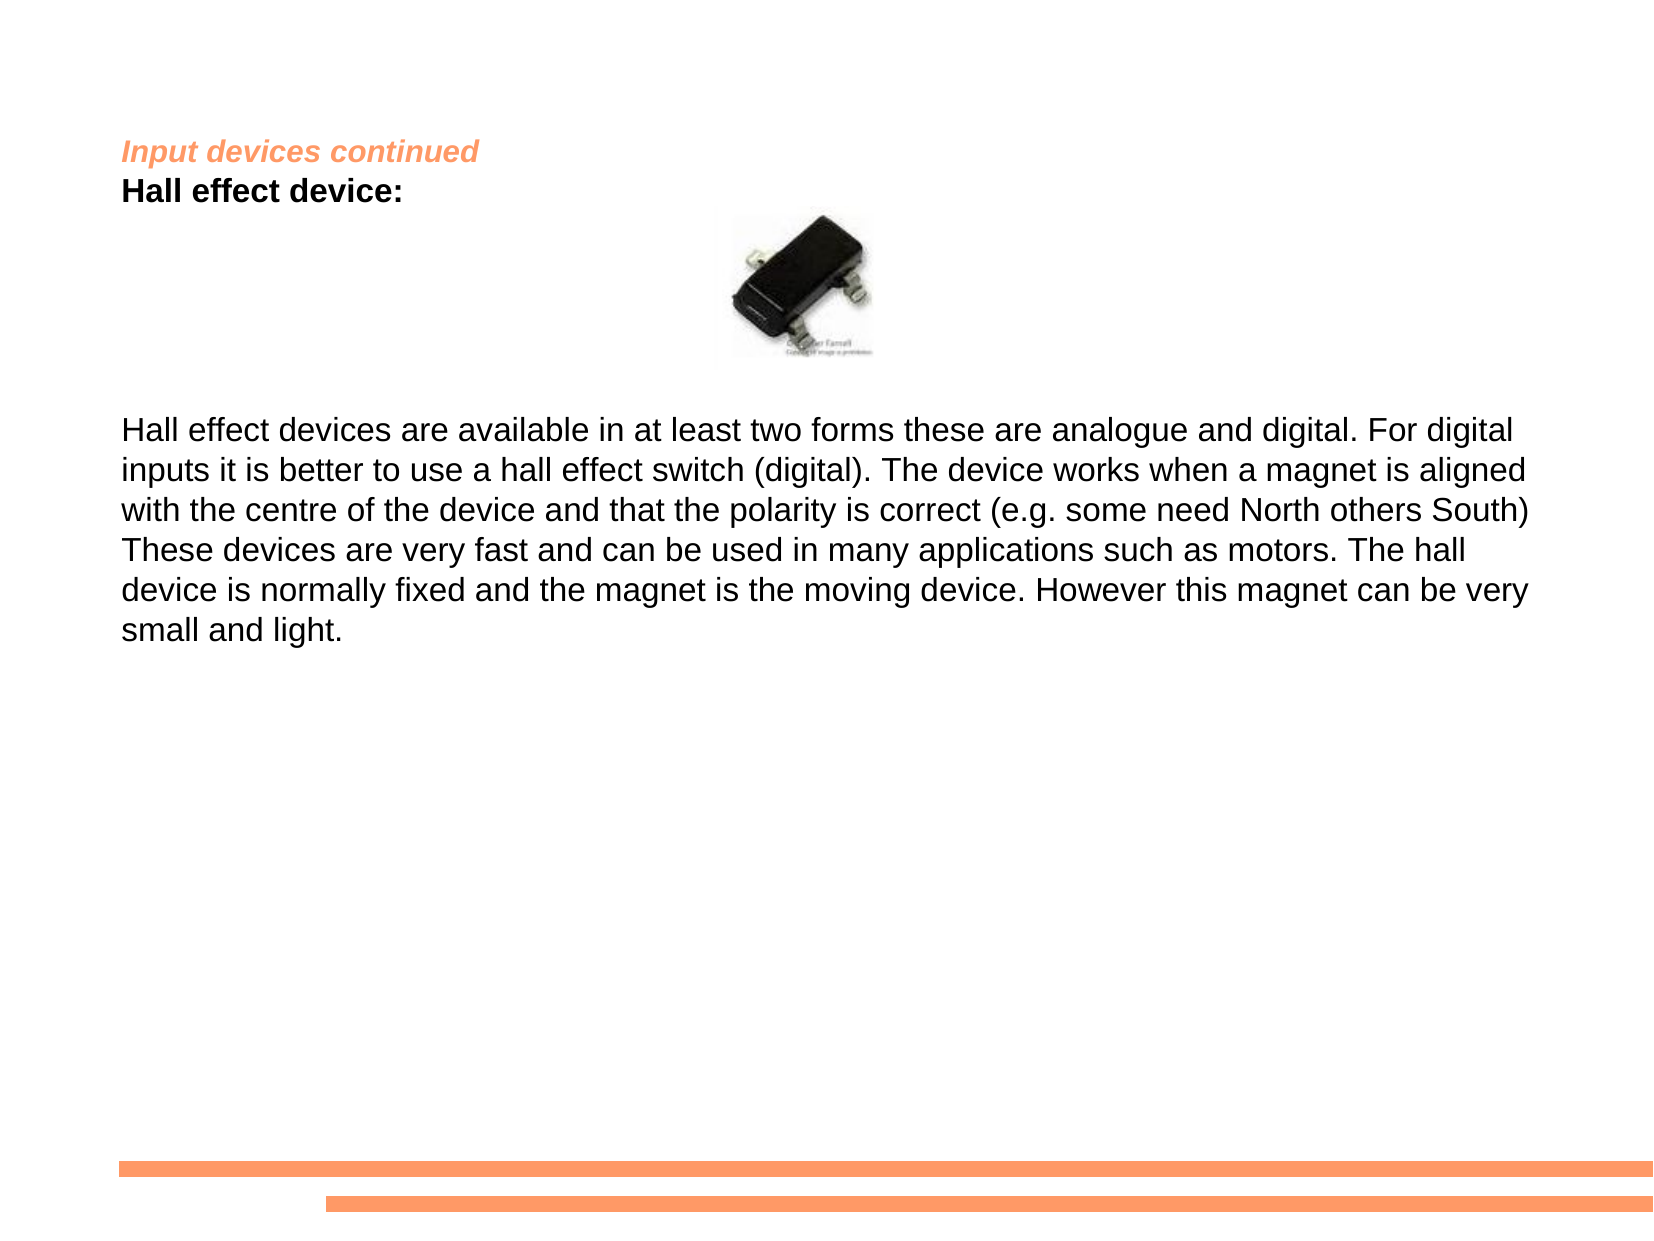

# Input devices continued
Hall effect device:
Hall effect devices are available in at least two forms these are analogue and digital. For digital inputs it is better to use a hall effect switch (digital). The device works when a magnet is aligned with the centre of the device and that the polarity is correct (e.g. some need North others South) These devices are very fast and can be used in many applications such as motors. The hall device is normally fixed and the magnet is the moving device. However this magnet can be very small and light.